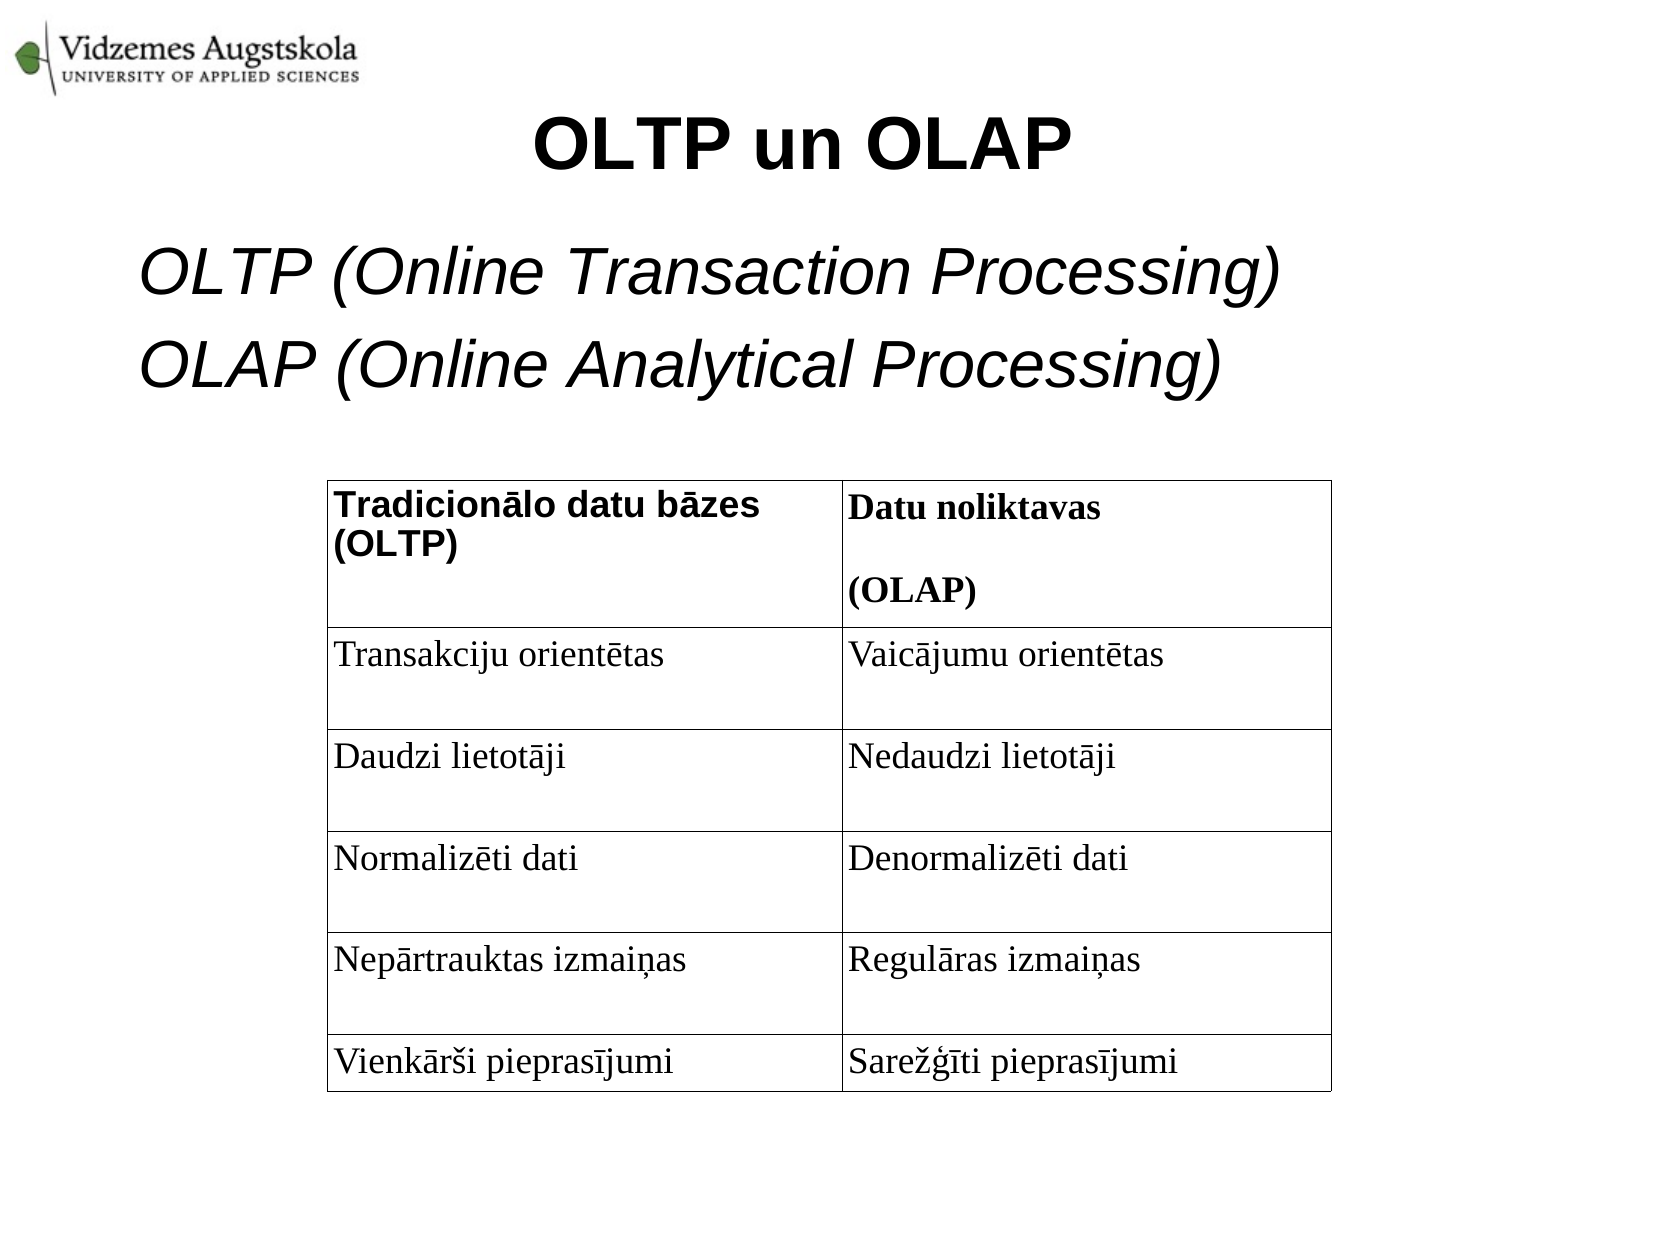

# OLTP un OLAP
OLTP (Online Transaction Processing)
OLAP (Online Analytical Processing)
| Tradicionālo datu bāzes (OLTP) | Datu noliktavas (OLAP) |
| --- | --- |
| Transakciju orientētas | Vaicājumu orientētas |
| Daudzi lietotāji | Nedaudzi lietotāji |
| Normalizēti dati | Denormalizēti dati |
| Nepārtrauktas izmaiņas | Regulāras izmaiņas |
| Vienkārši pieprasījumi | Sarežģīti pieprasījumi |